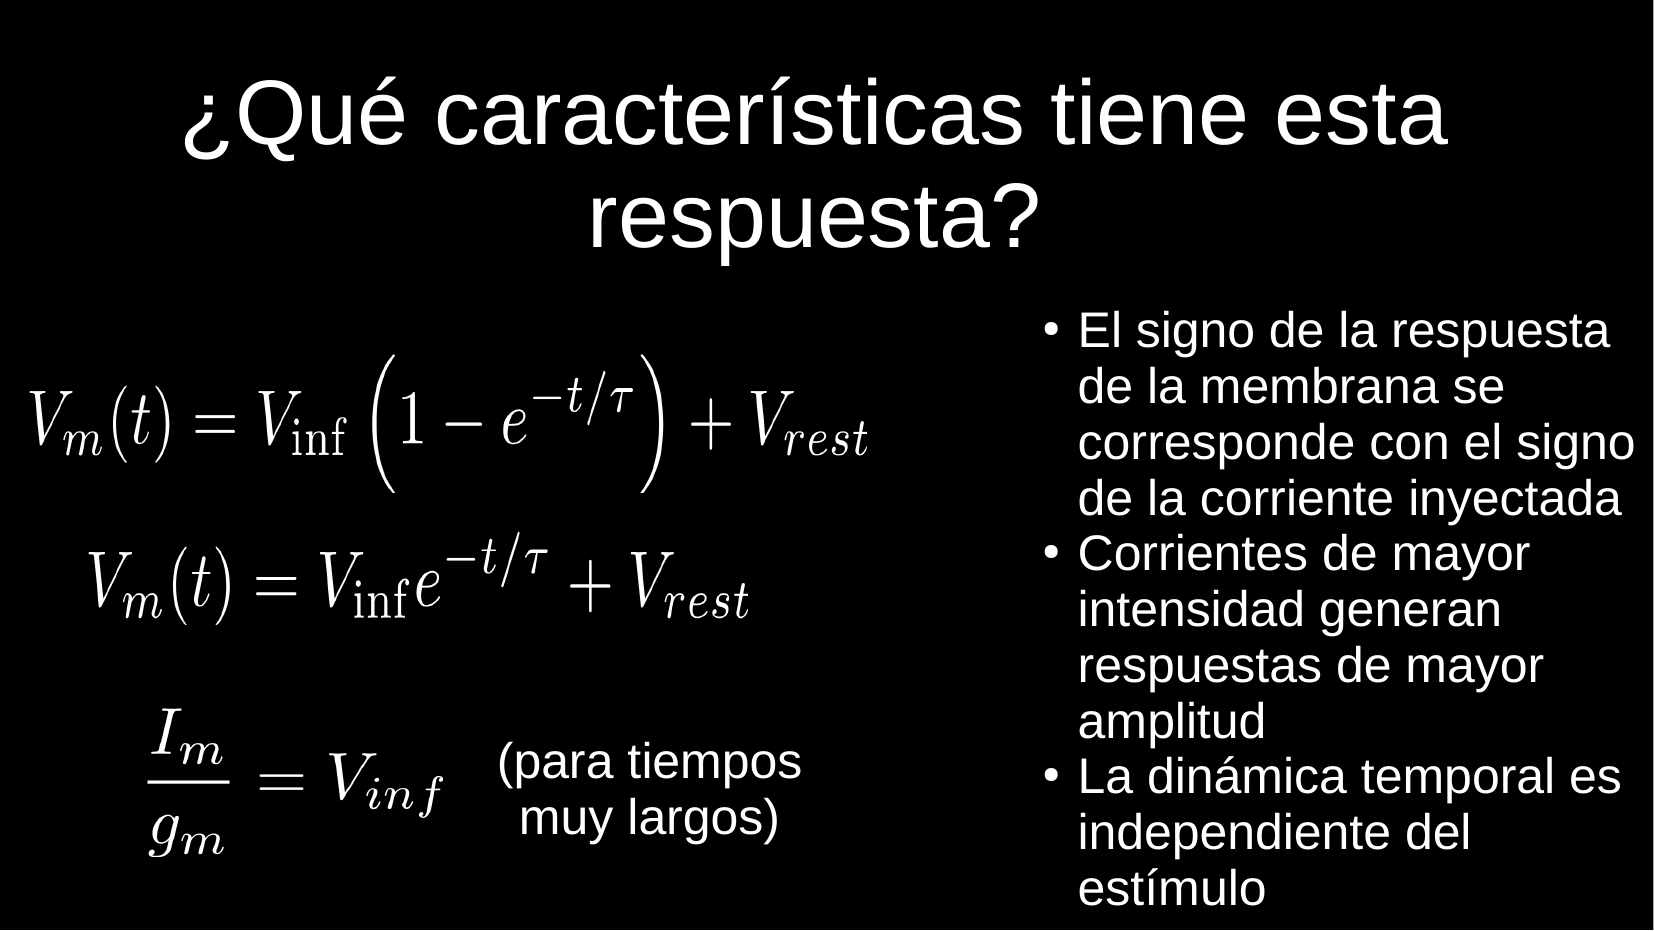

# ¿Qué características tiene esta respuesta?
El signo de la respuesta de la membrana se corresponde con el signo de la corriente inyectada
Corrientes de mayor intensidad generan respuestas de mayor amplitud
La dinámica temporal es independiente del estímulo
(para tiempos muy largos)